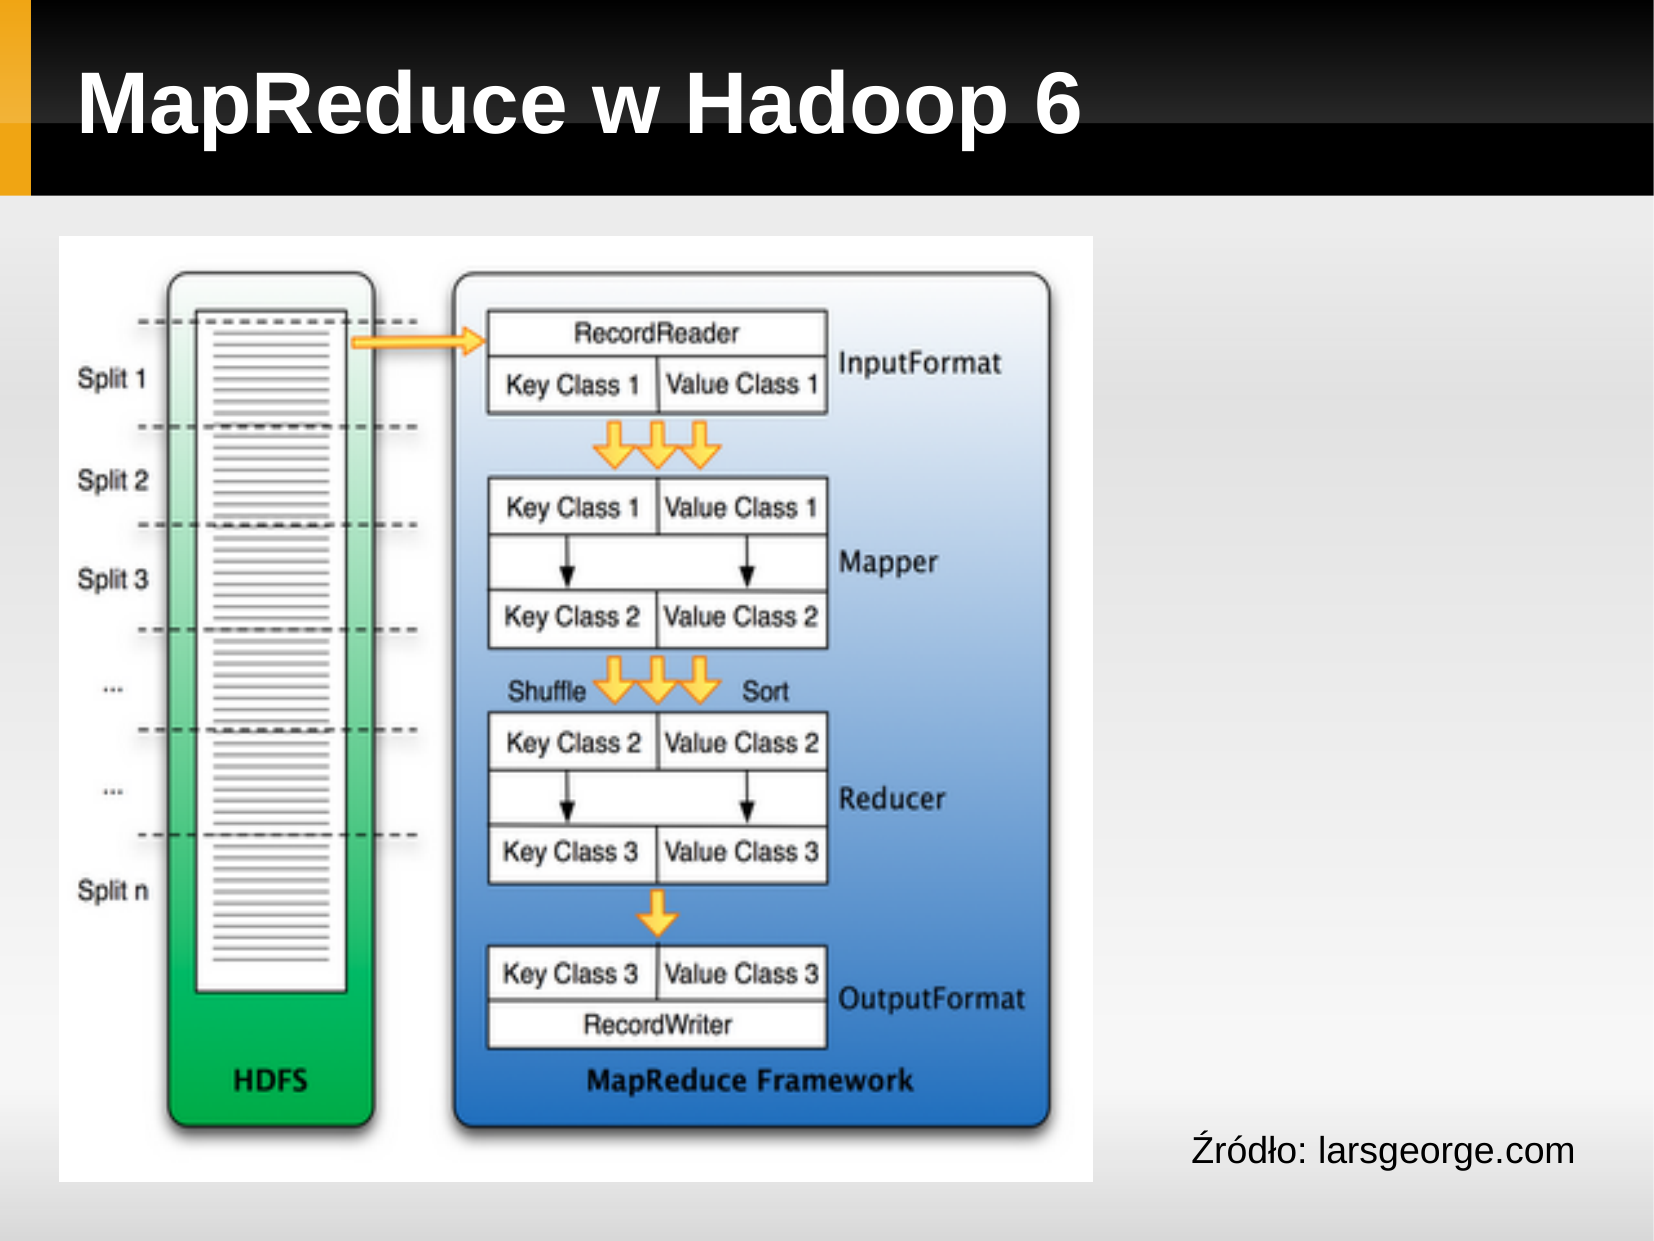

# MapReduce w Hadoop 6
Źródło: larsgeorge.com